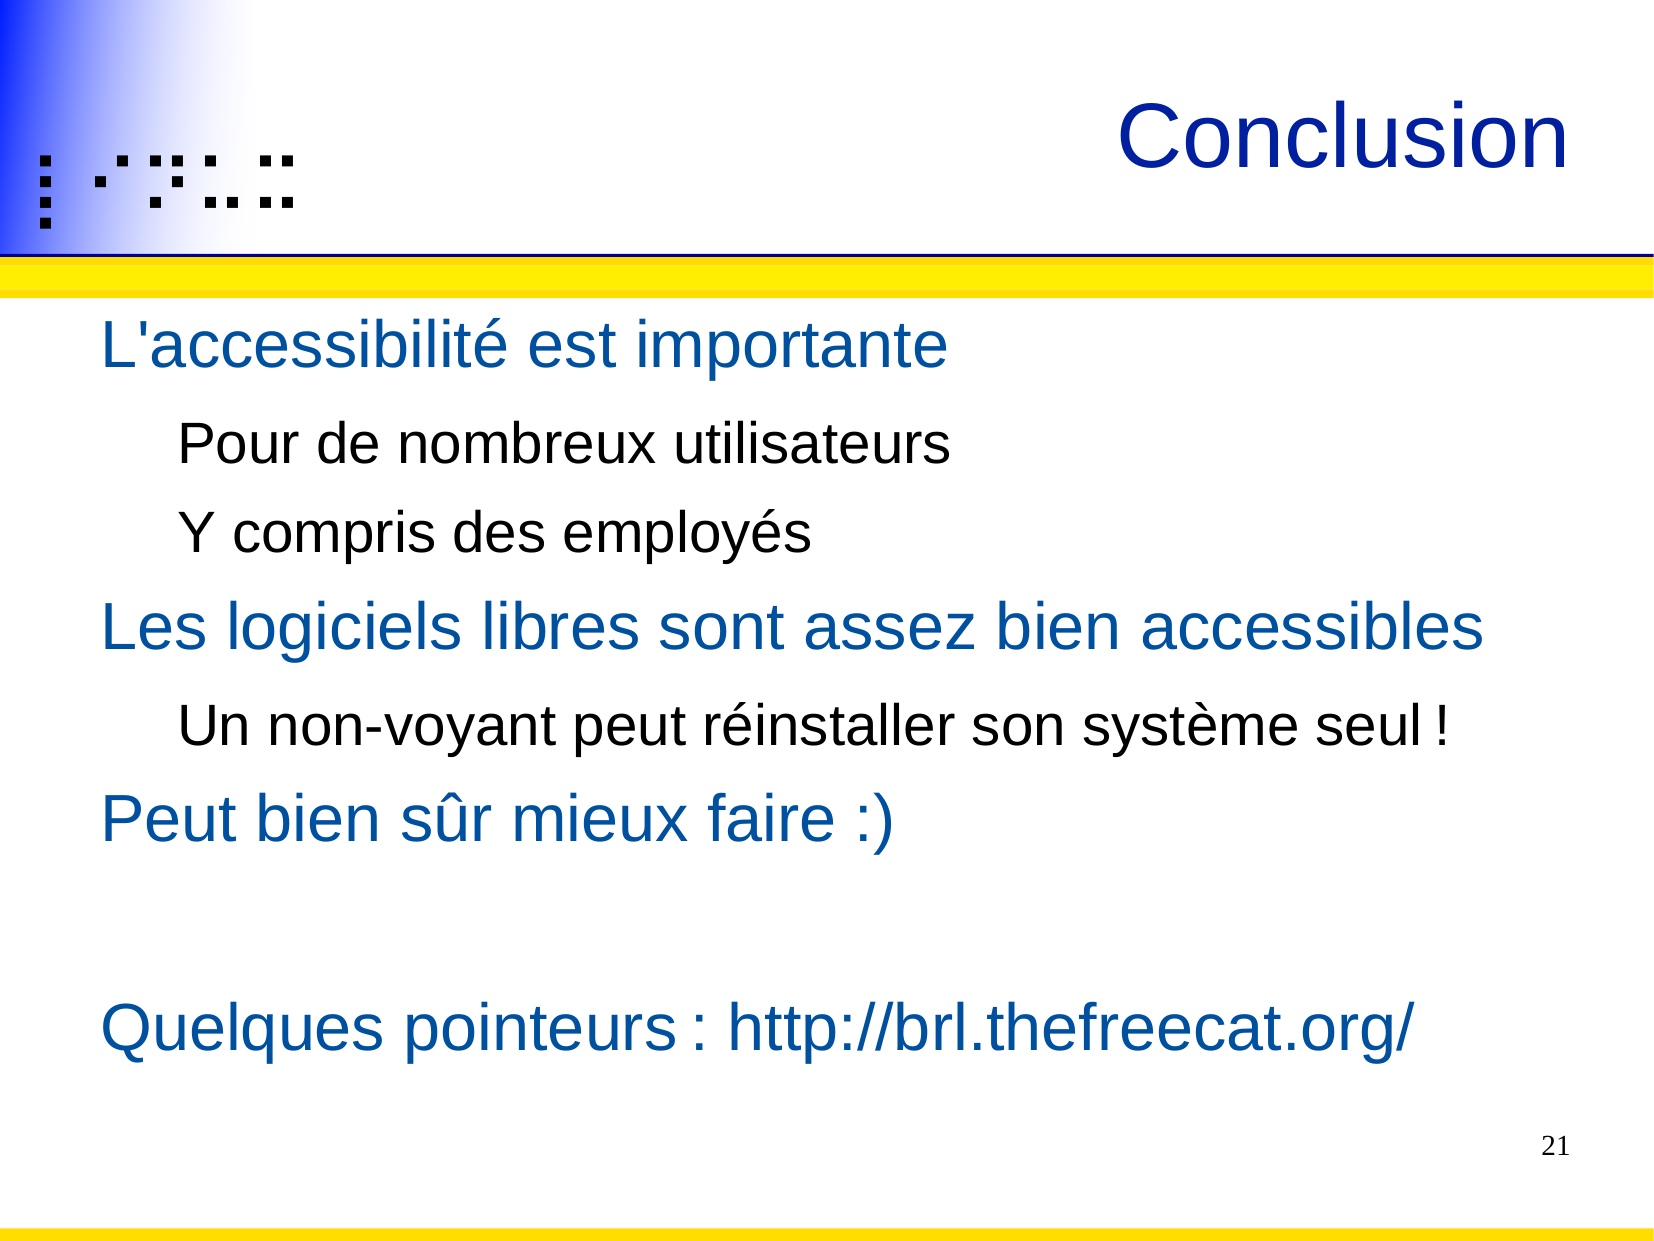

# Conclusion
L'accessibilité est importante
Pour de nombreux utilisateurs
Y compris des employés
Les logiciels libres sont assez bien accessibles
Un non-voyant peut réinstaller son système seul !
Peut bien sûr mieux faire :)
Quelques pointeurs : http://brl.thefreecat.org/
21